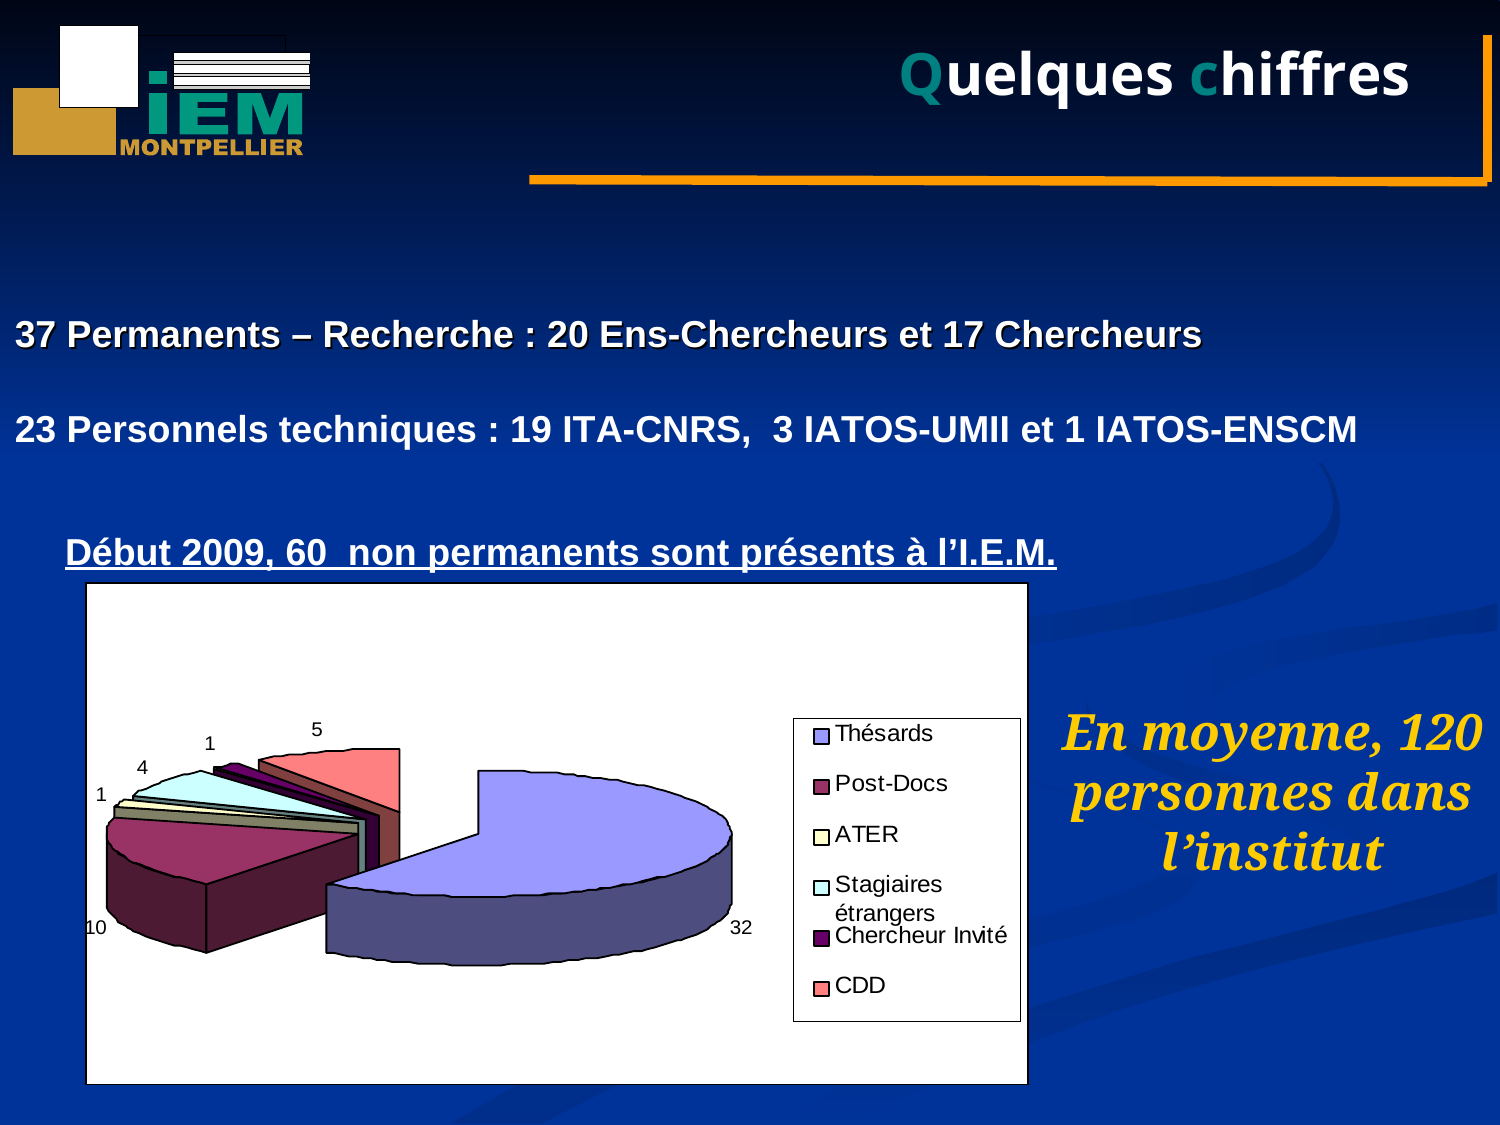

Quelques chiffres
37 Permanents – Recherche : 20 Ens-Chercheurs et 17 Chercheurs
23 Personnels techniques : 19 ITA-CNRS, 3 IATOS-UMII et 1 IATOS-ENSCM
Début 2009, 60 non permanents sont présents à l’I.E.M.
En moyenne, 120 personnes dans l’institut